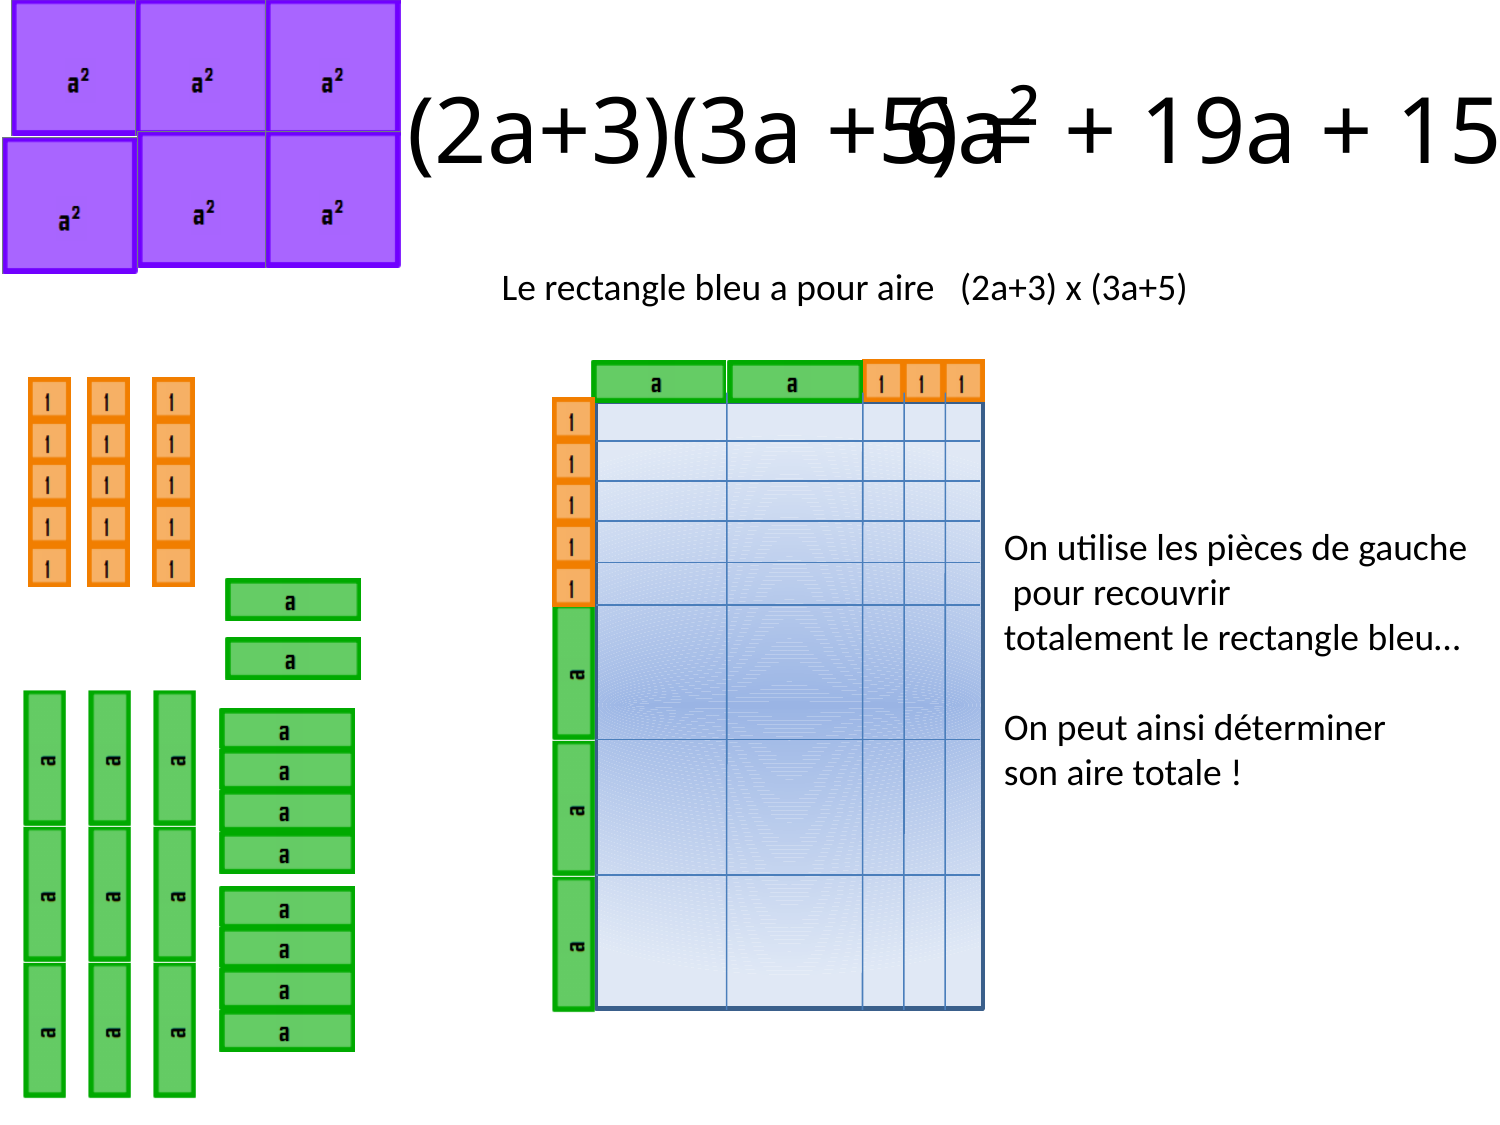

(2a+3)(3a +5) =
6a² + 19a + 15
Le rectangle bleu a pour aire (2a+3) x (3a+5)
On utilise les pièces de gauche
 pour recouvrir
totalement le rectangle bleu…
On peut ainsi déterminer
son aire totale !